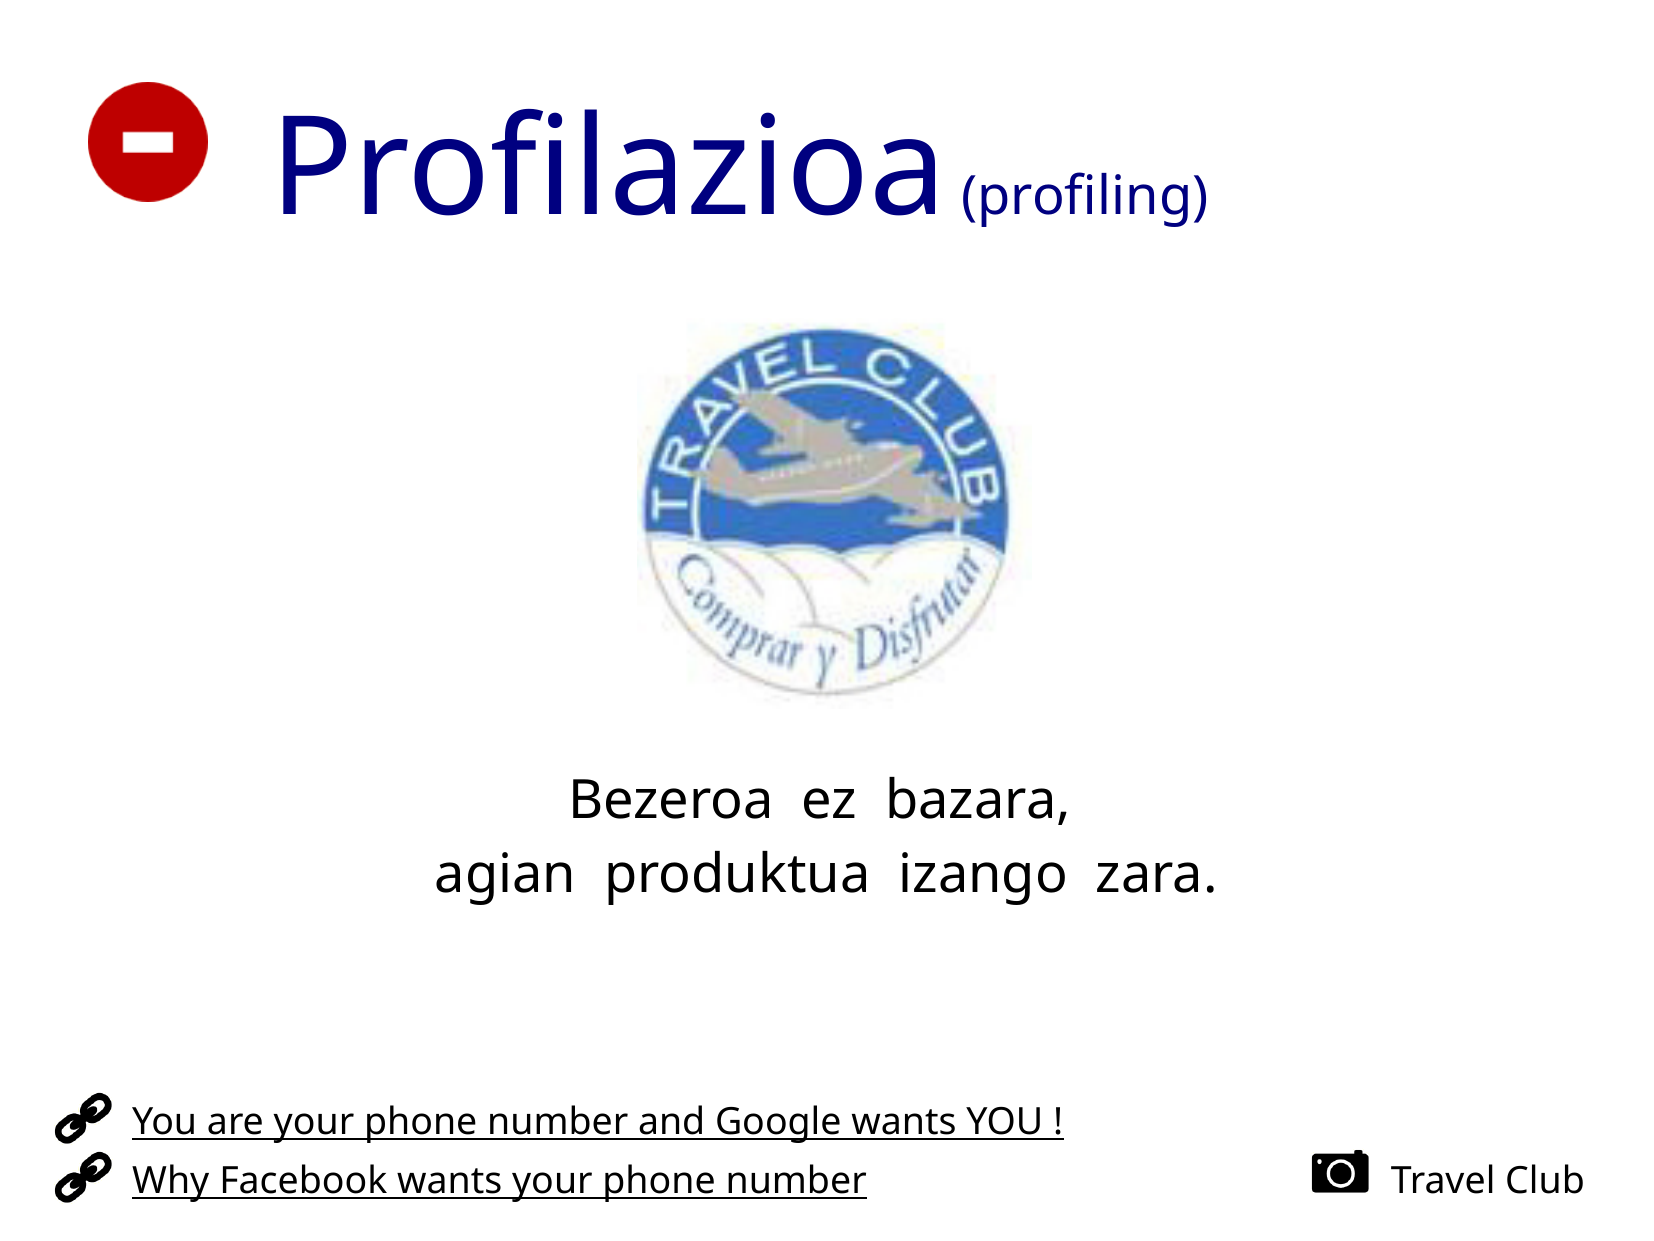

Profilazioa (profiling)
Bezeroa ez bazara,
agian produktua izango zara.
You are your phone number and Google wants YOU !
Travel Club
Why Facebook wants your phone number